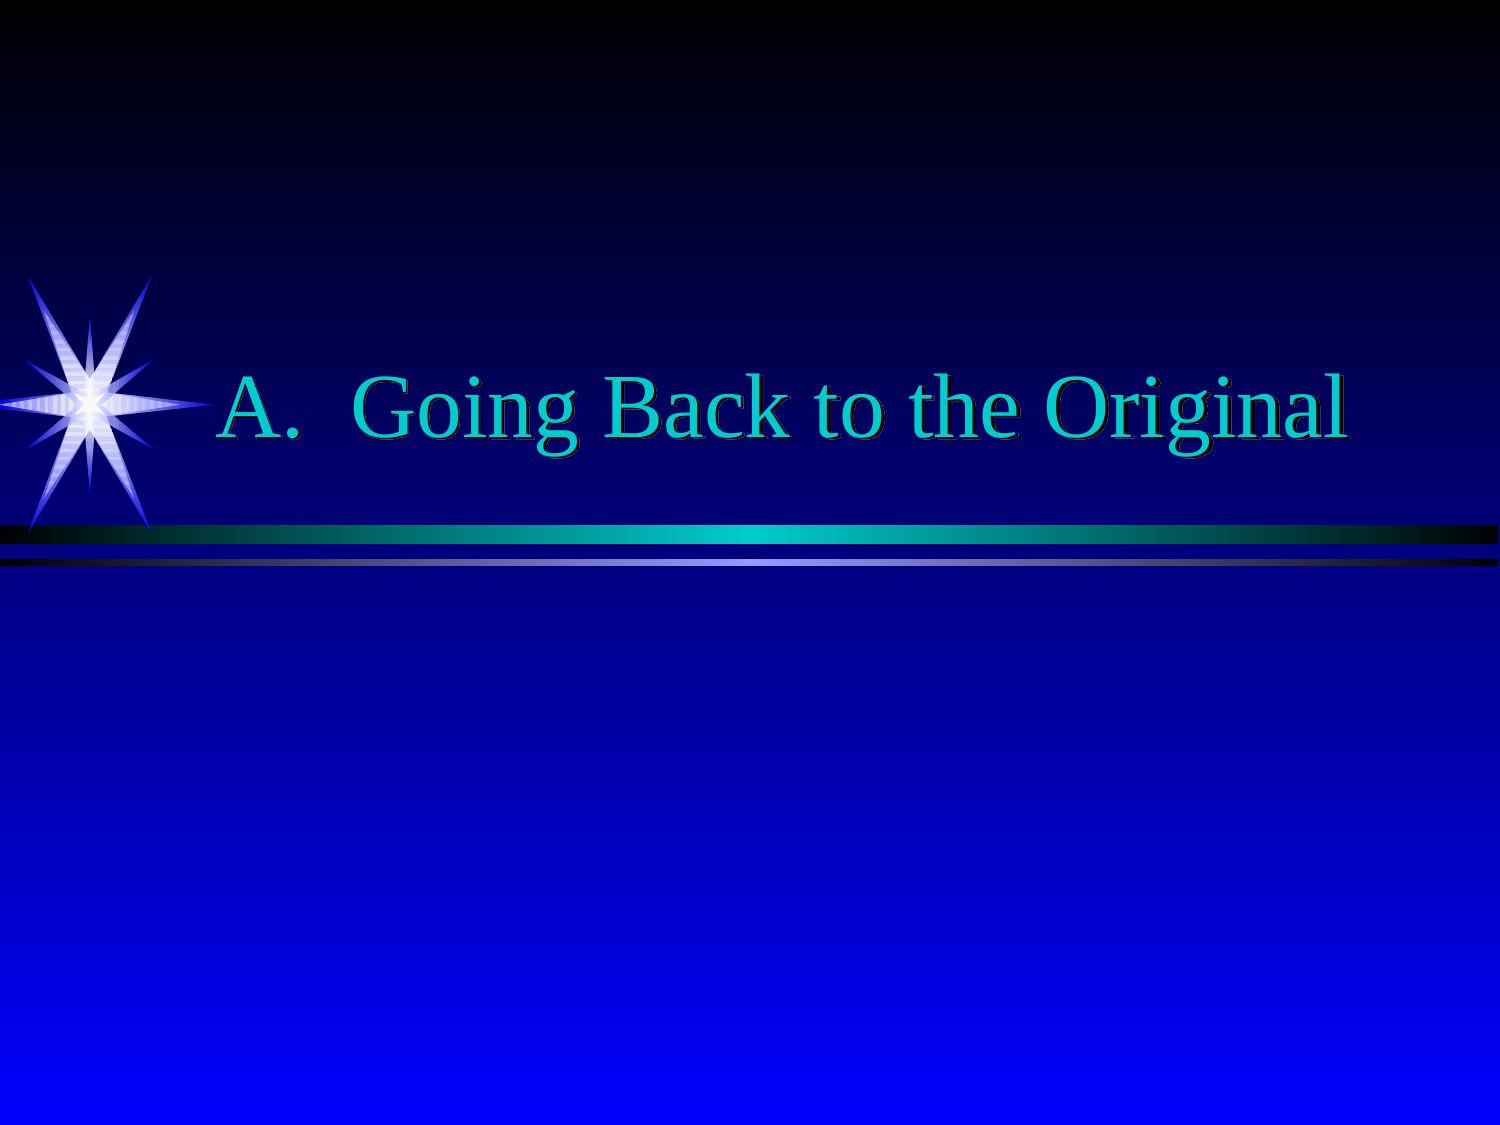

# A. Going Back to the Original